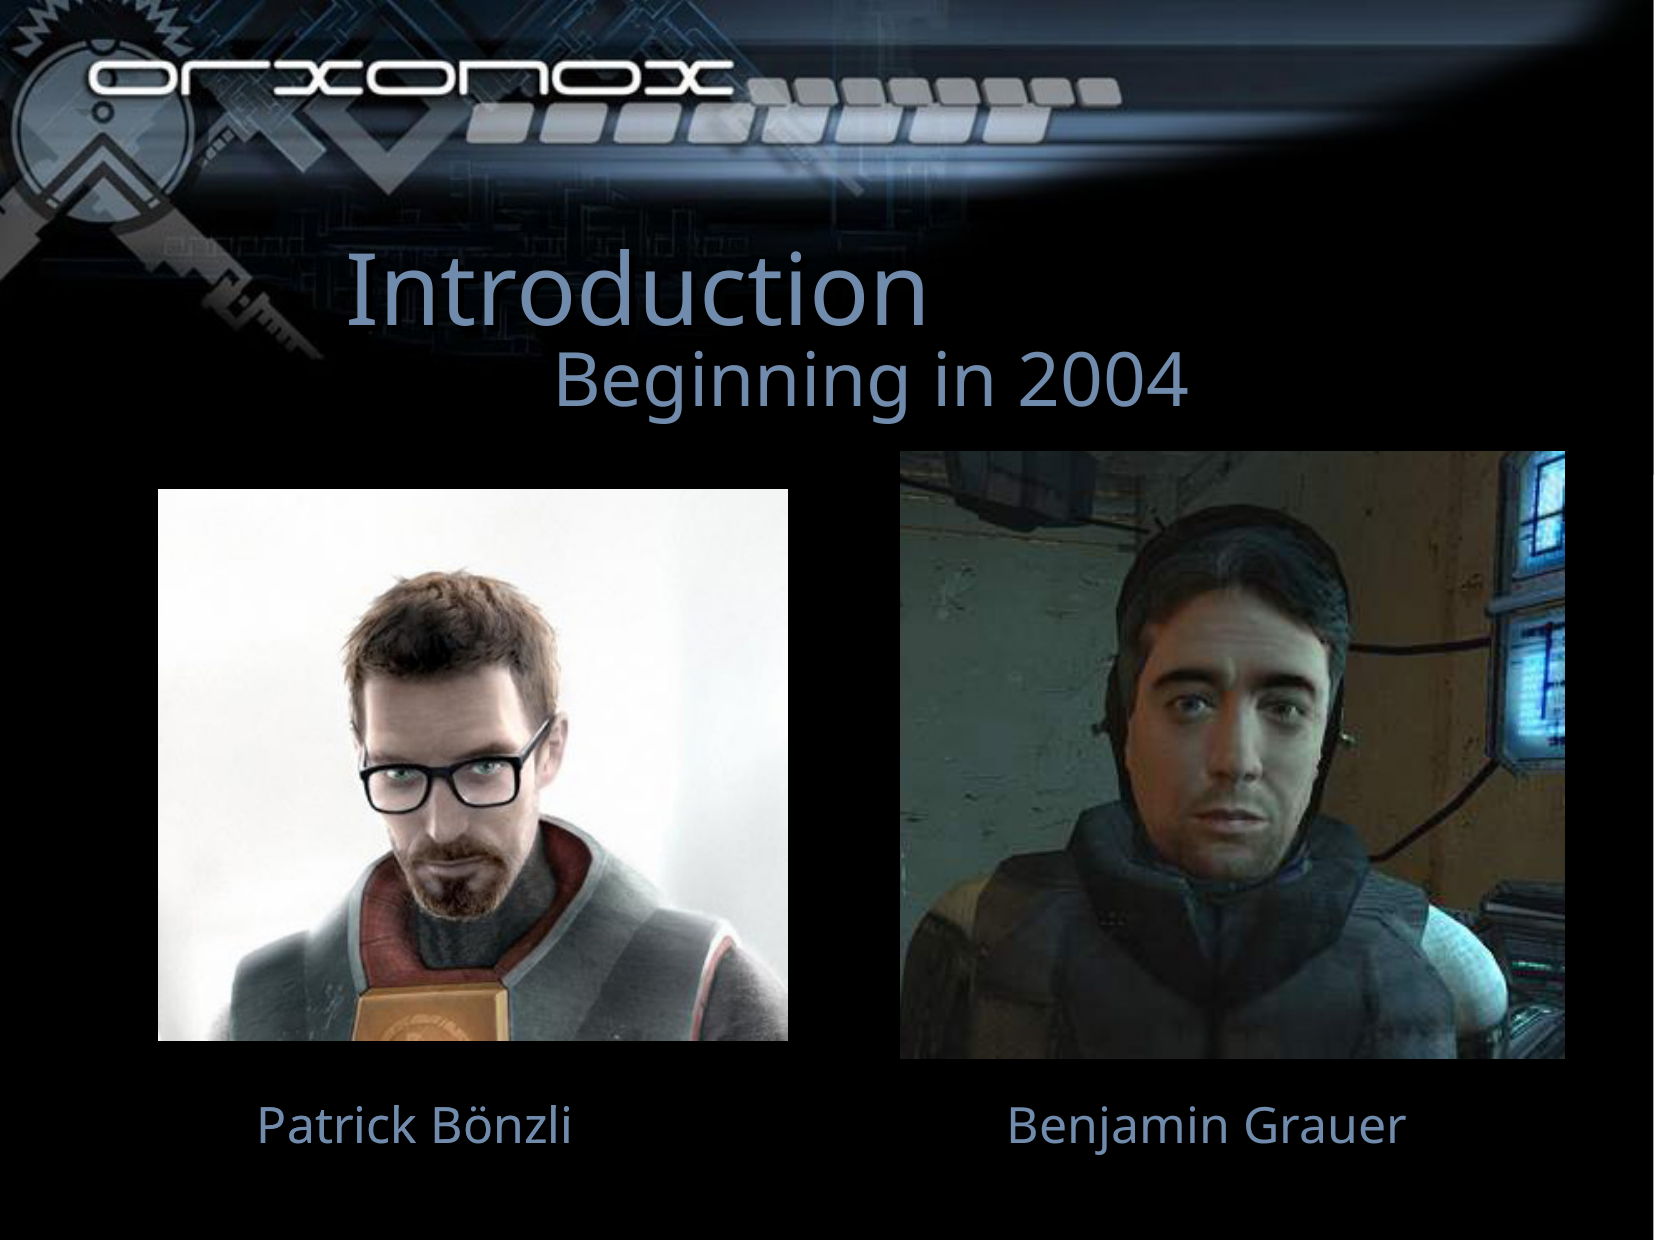

Introduction
Beginning in 2004
Patrick Bönzli
Patrick Bönzli
Benjamin Grauer